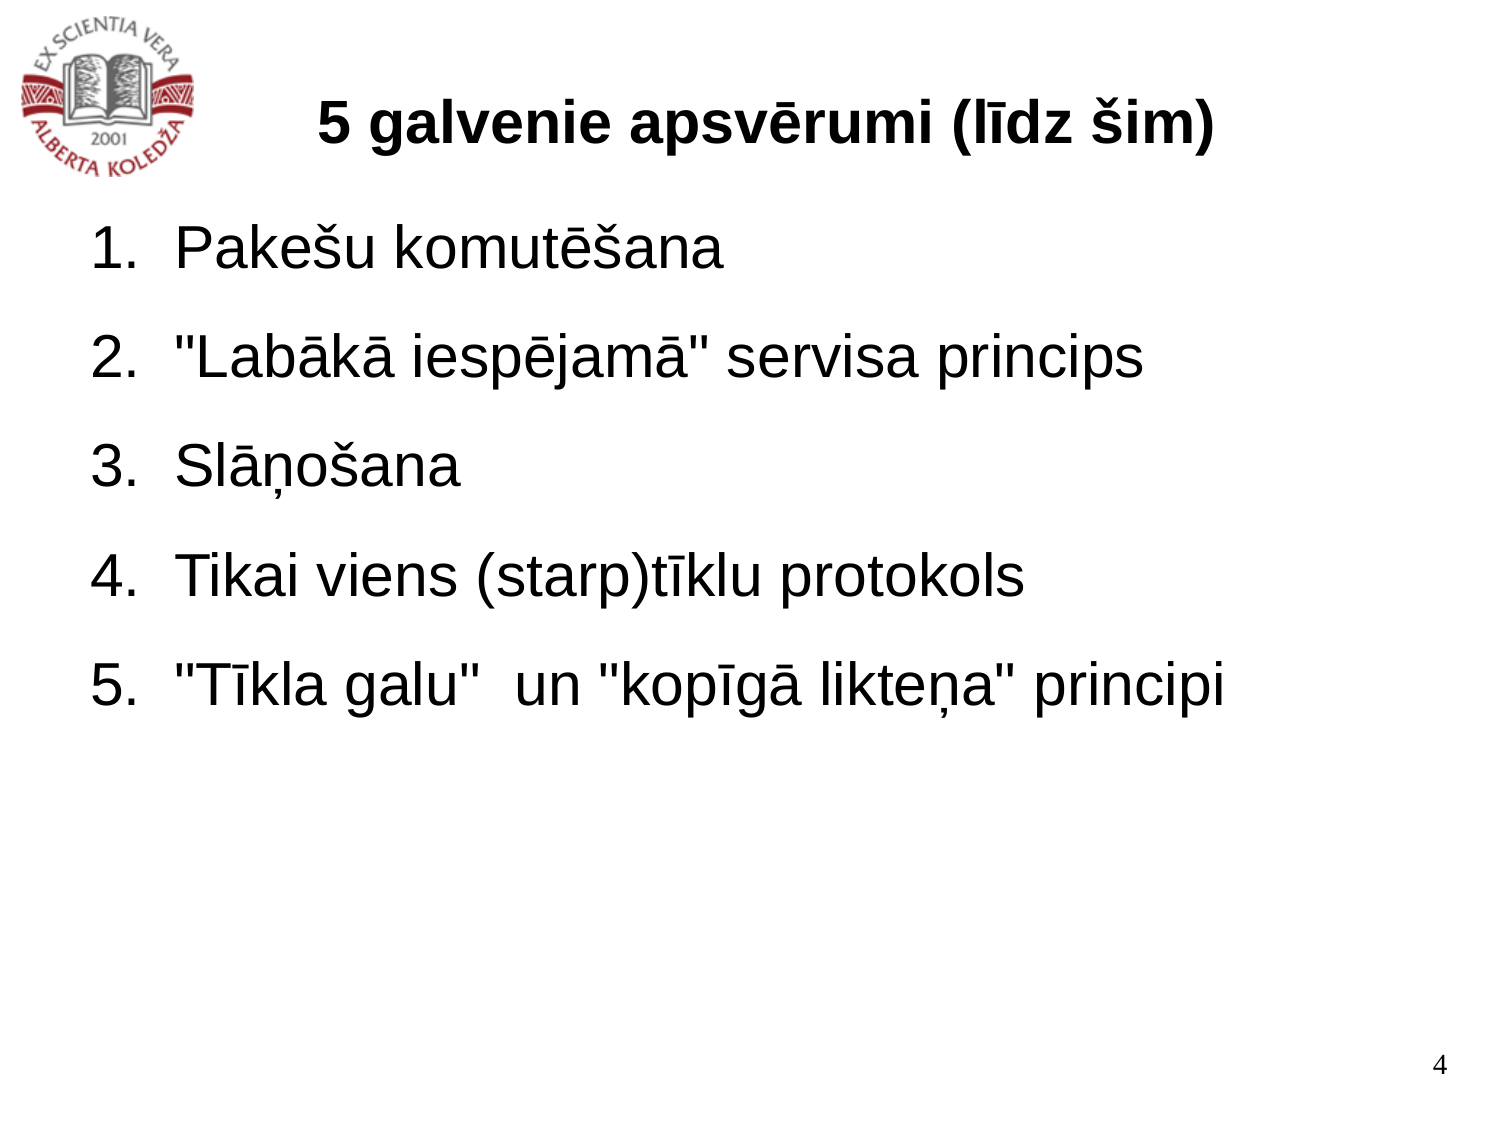

# 5 galvenie apsvērumi (līdz šim)
Pakešu komutēšana
"Labākā iespējamā" servisa princips
Slāņošana
Tikai viens (starp)tīklu protokols
"Tīkla galu" un "kopīgā likteņa" principi
4